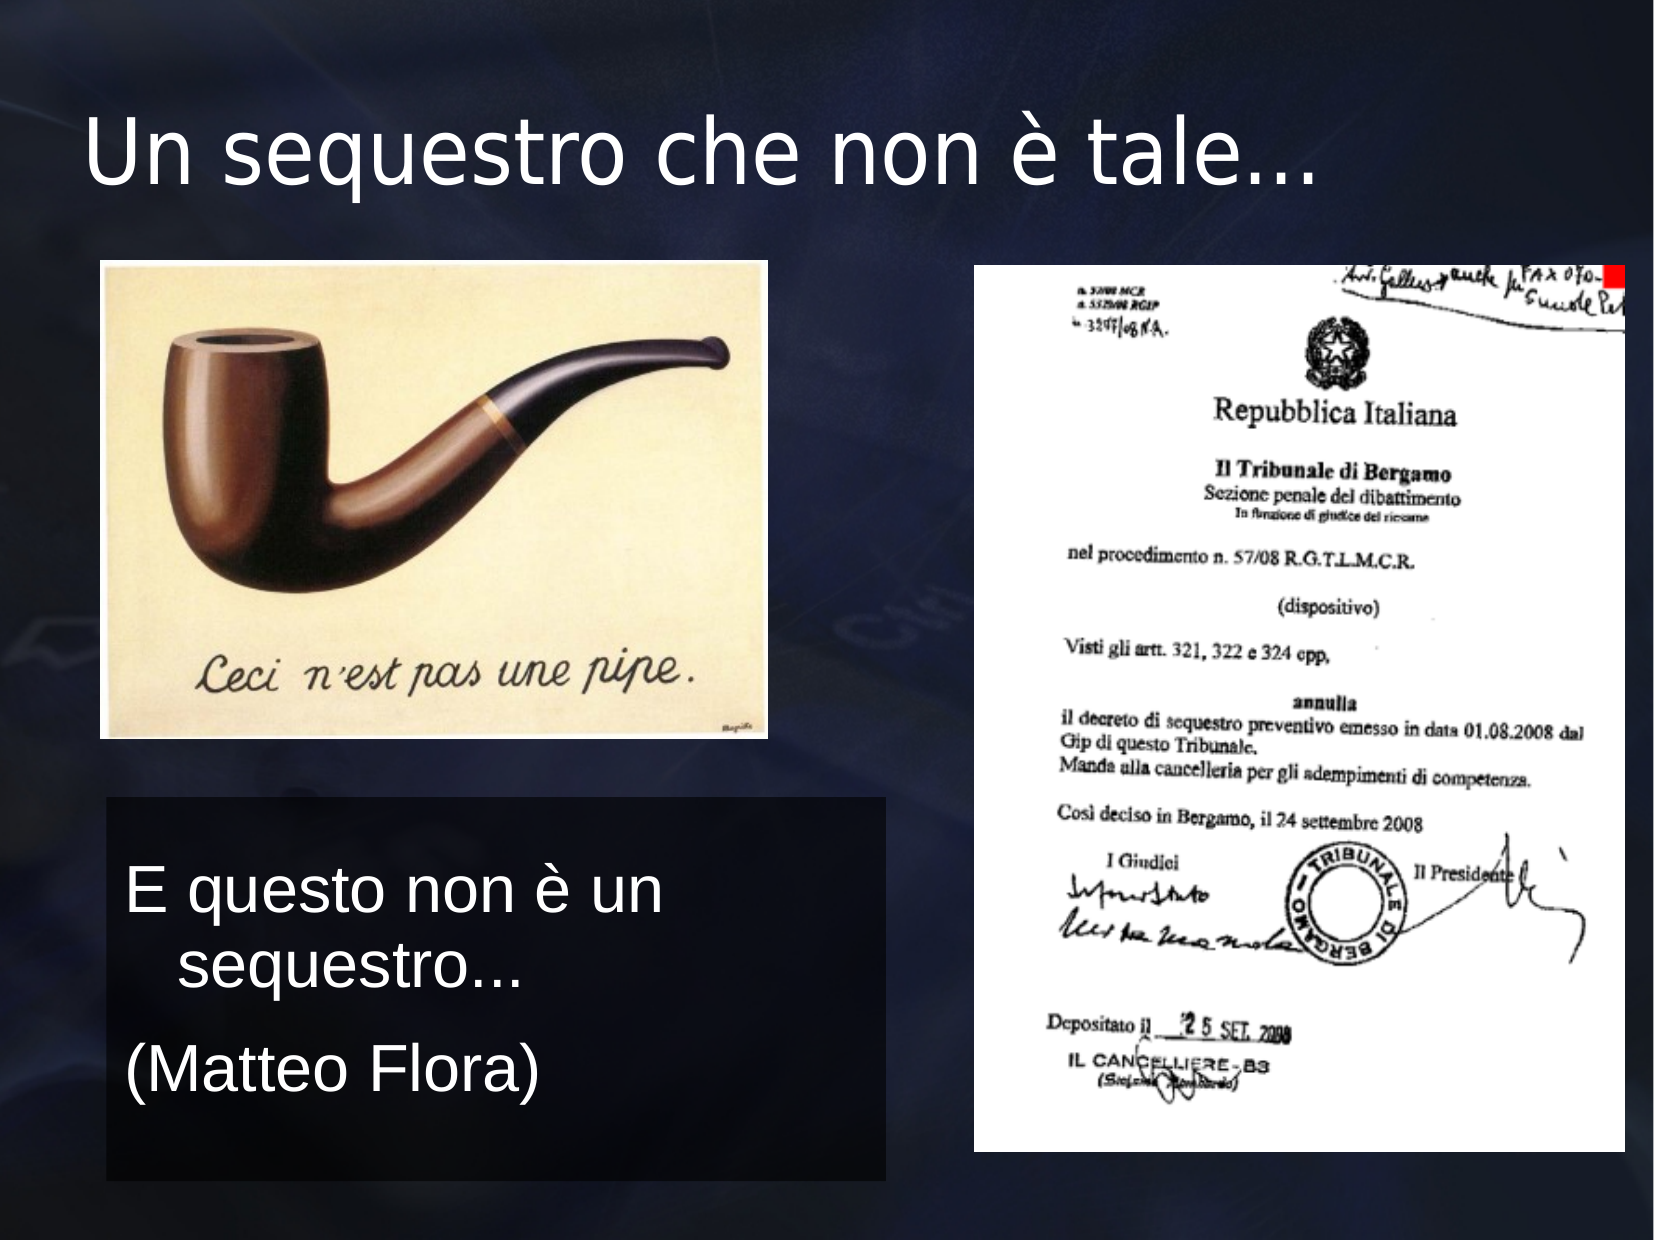

# Un sequestro che non è tale...
E questo non è un sequestro...
(Matteo Flora)